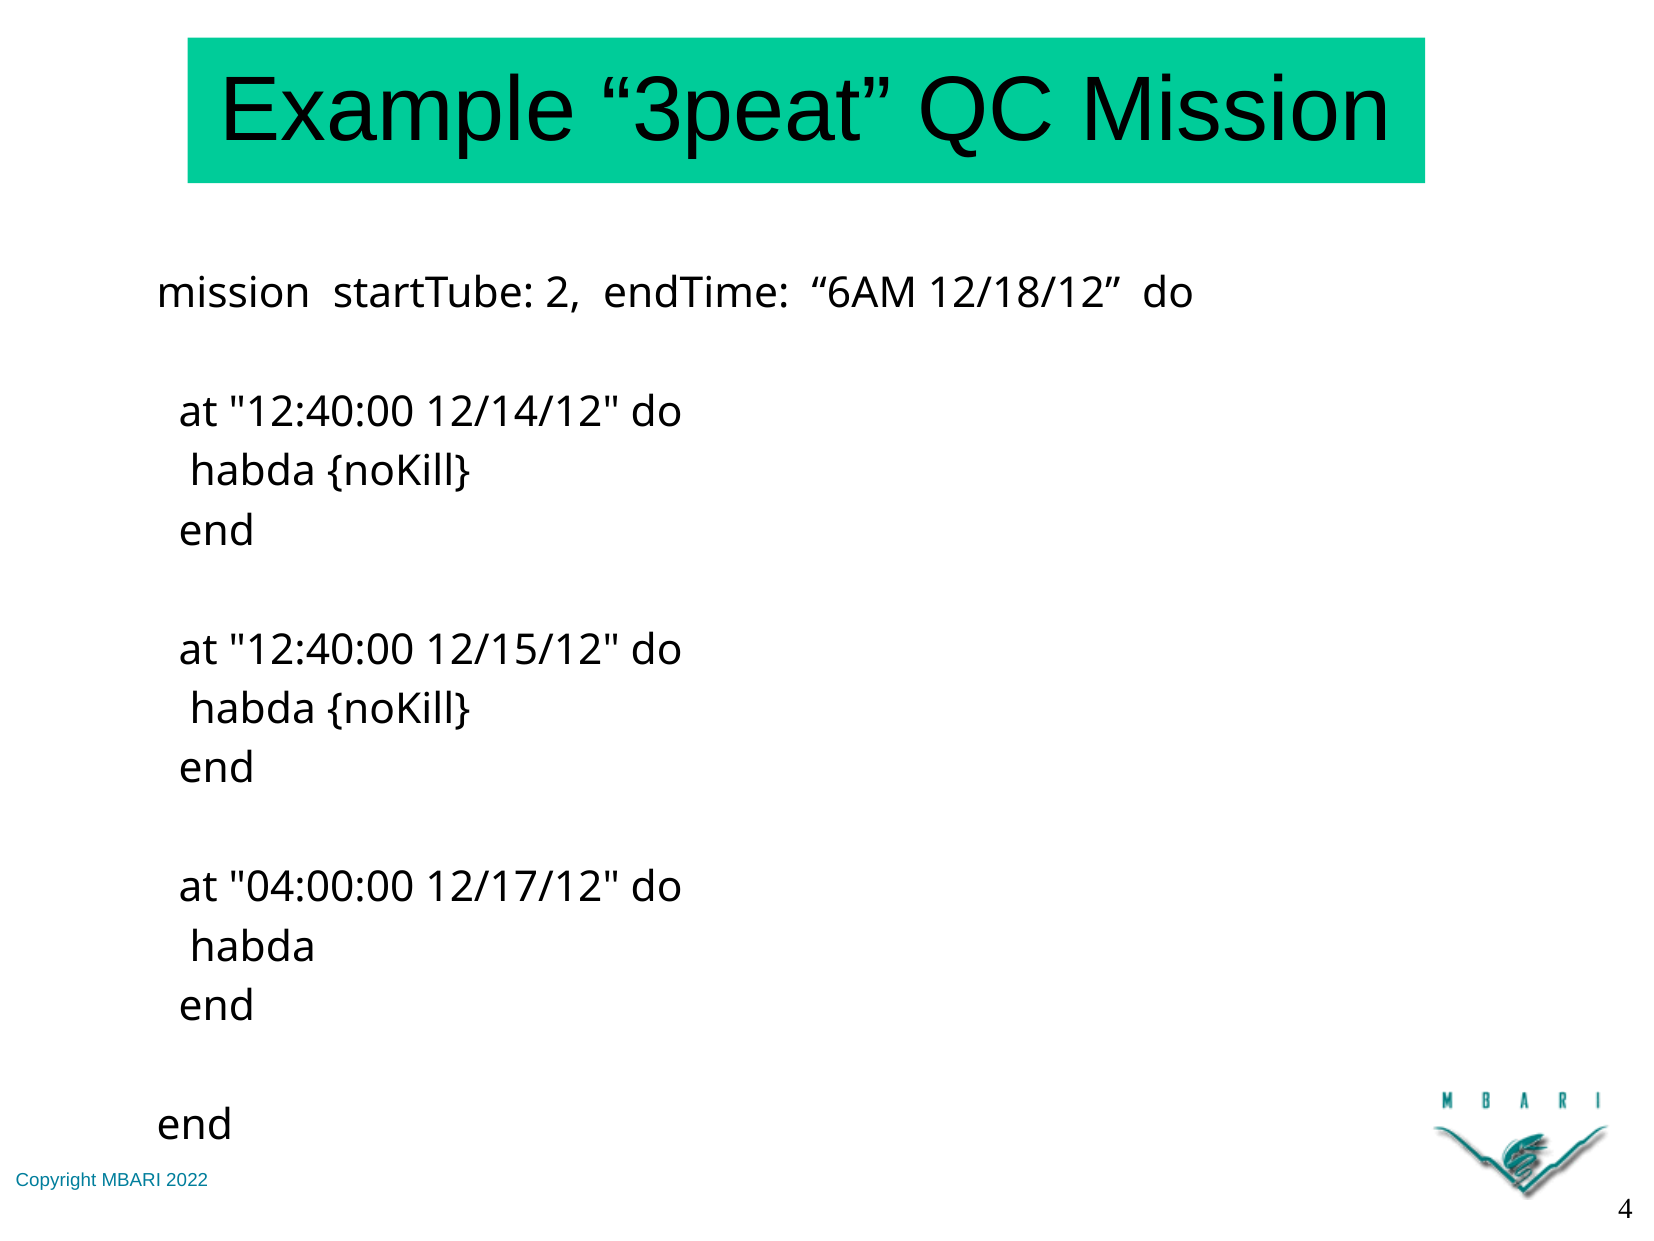

# Example “3peat” QC Mission
mission startTube: 2, endTime: “6AM 12/18/12” do
 at "12:40:00 12/14/12" do
 habda {noKill}
 end
 at "12:40:00 12/15/12" do
 habda {noKill}
 end
 at "04:00:00 12/17/12" do
 habda
 end
end
4